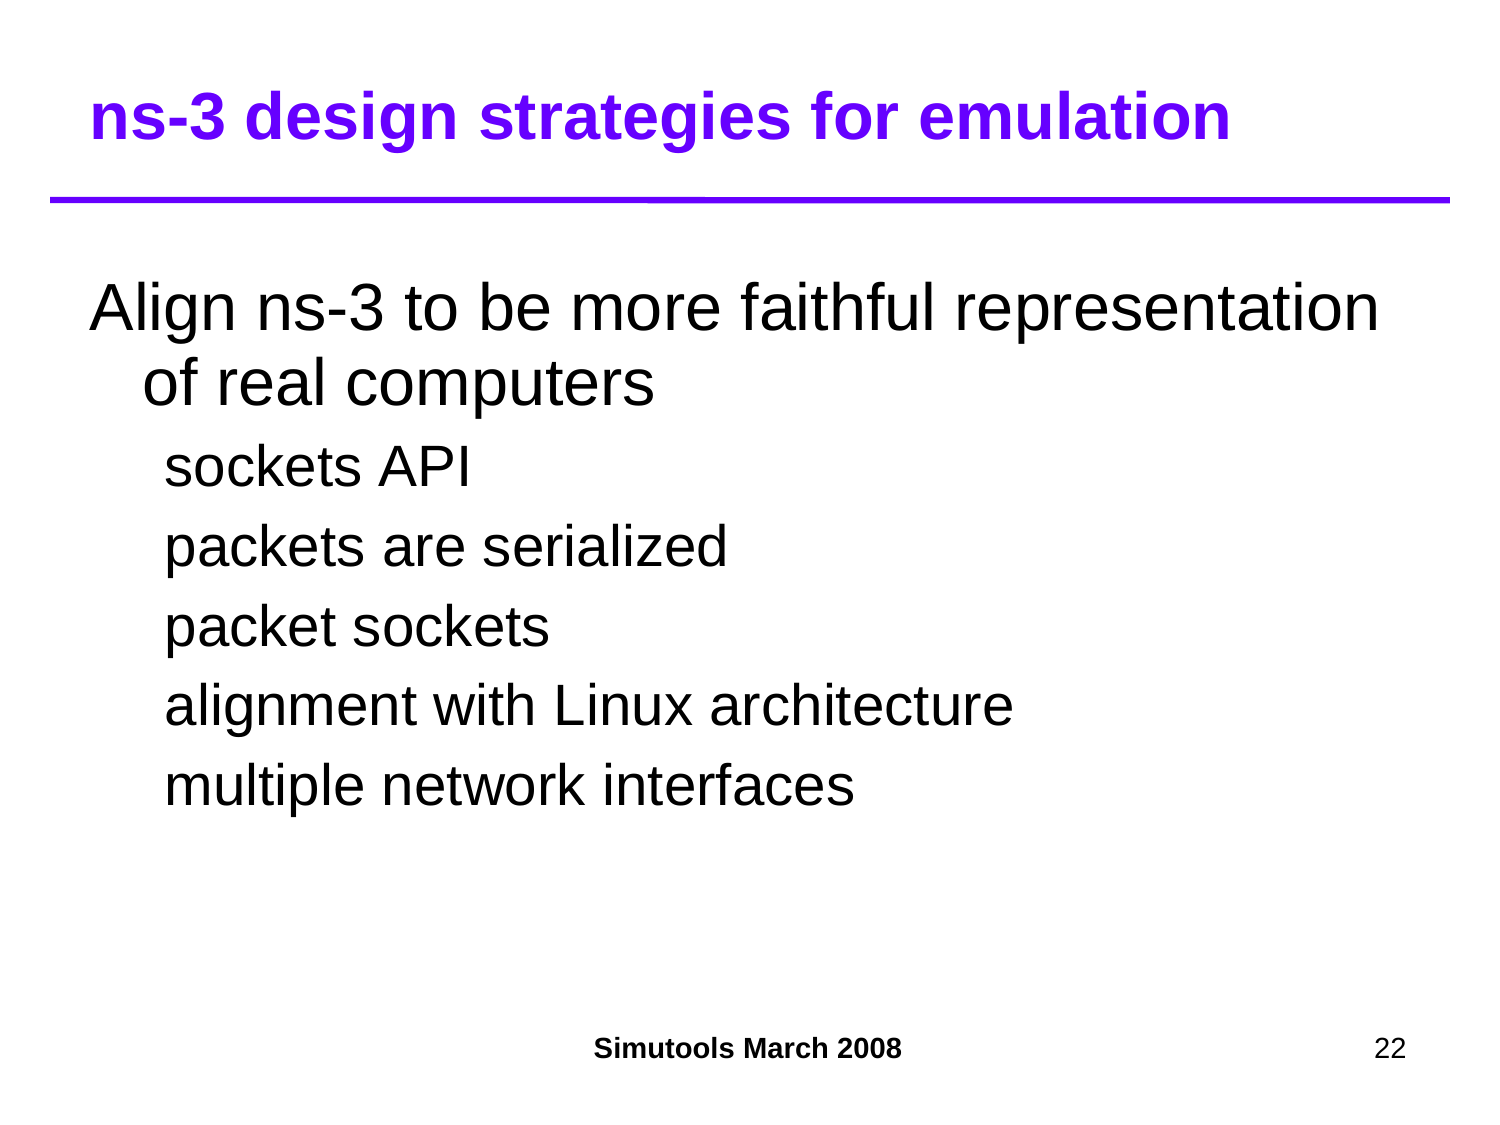

# ns-3 design strategies for emulation
Align ns-3 to be more faithful representation of real computers
sockets API
packets are serialized
packet sockets
alignment with Linux architecture
multiple network interfaces
22